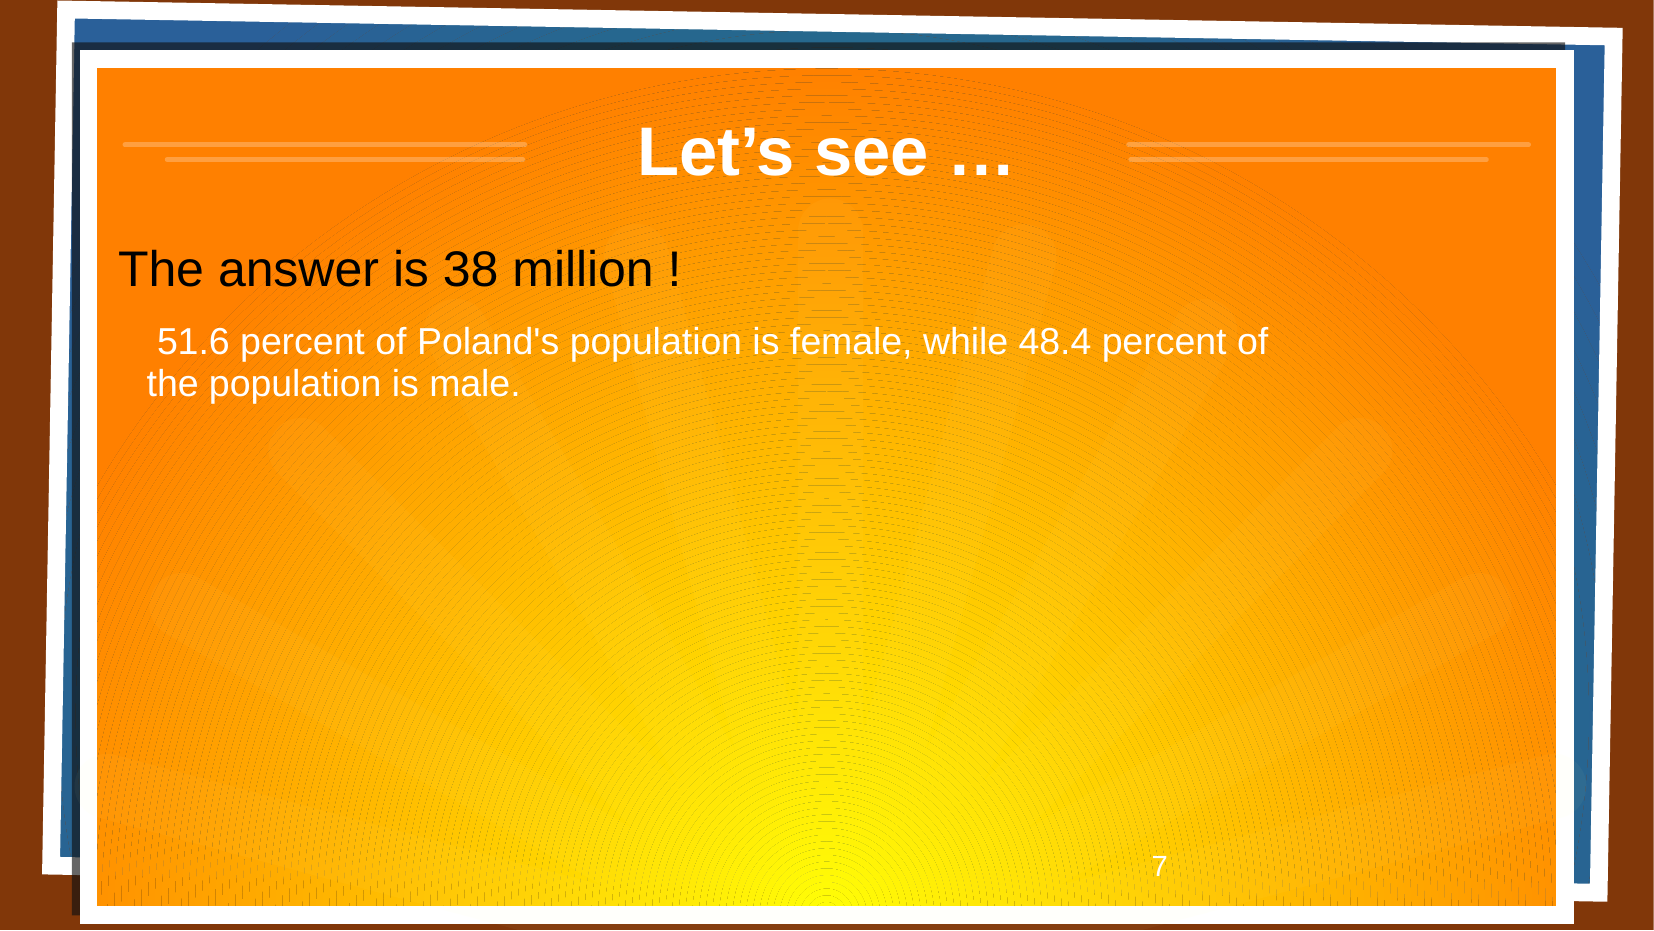

# Let’s see …
The answer is 38 million !
 51.6 percent of Poland's population is female, while 48.4 percent of the population is male.